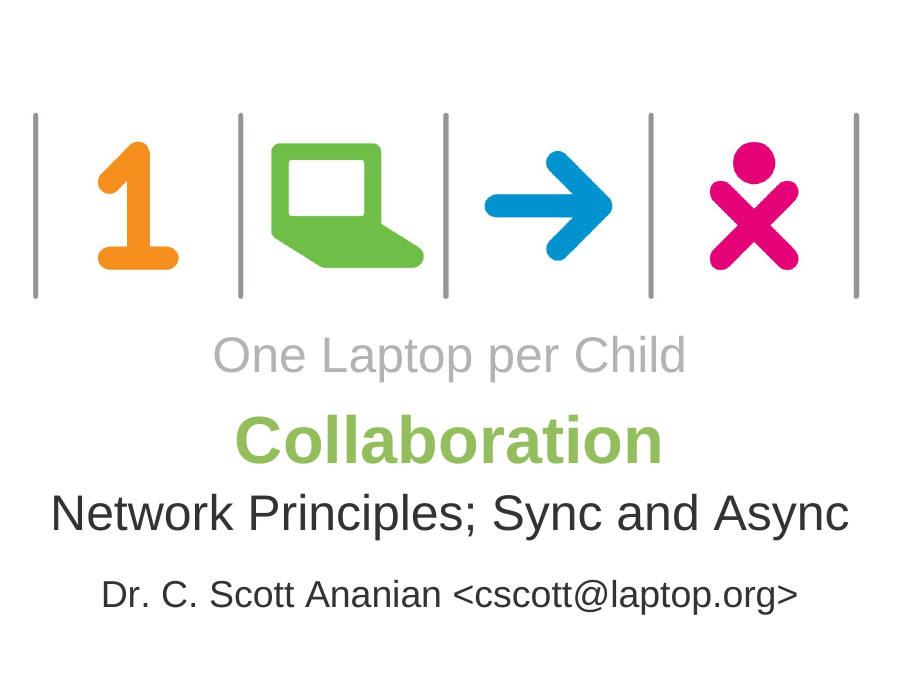

One Laptop per Child
# Collaboration
Network Principles; Sync and Async
Dr. C. Scott Ananian <cscott@laptop.org>